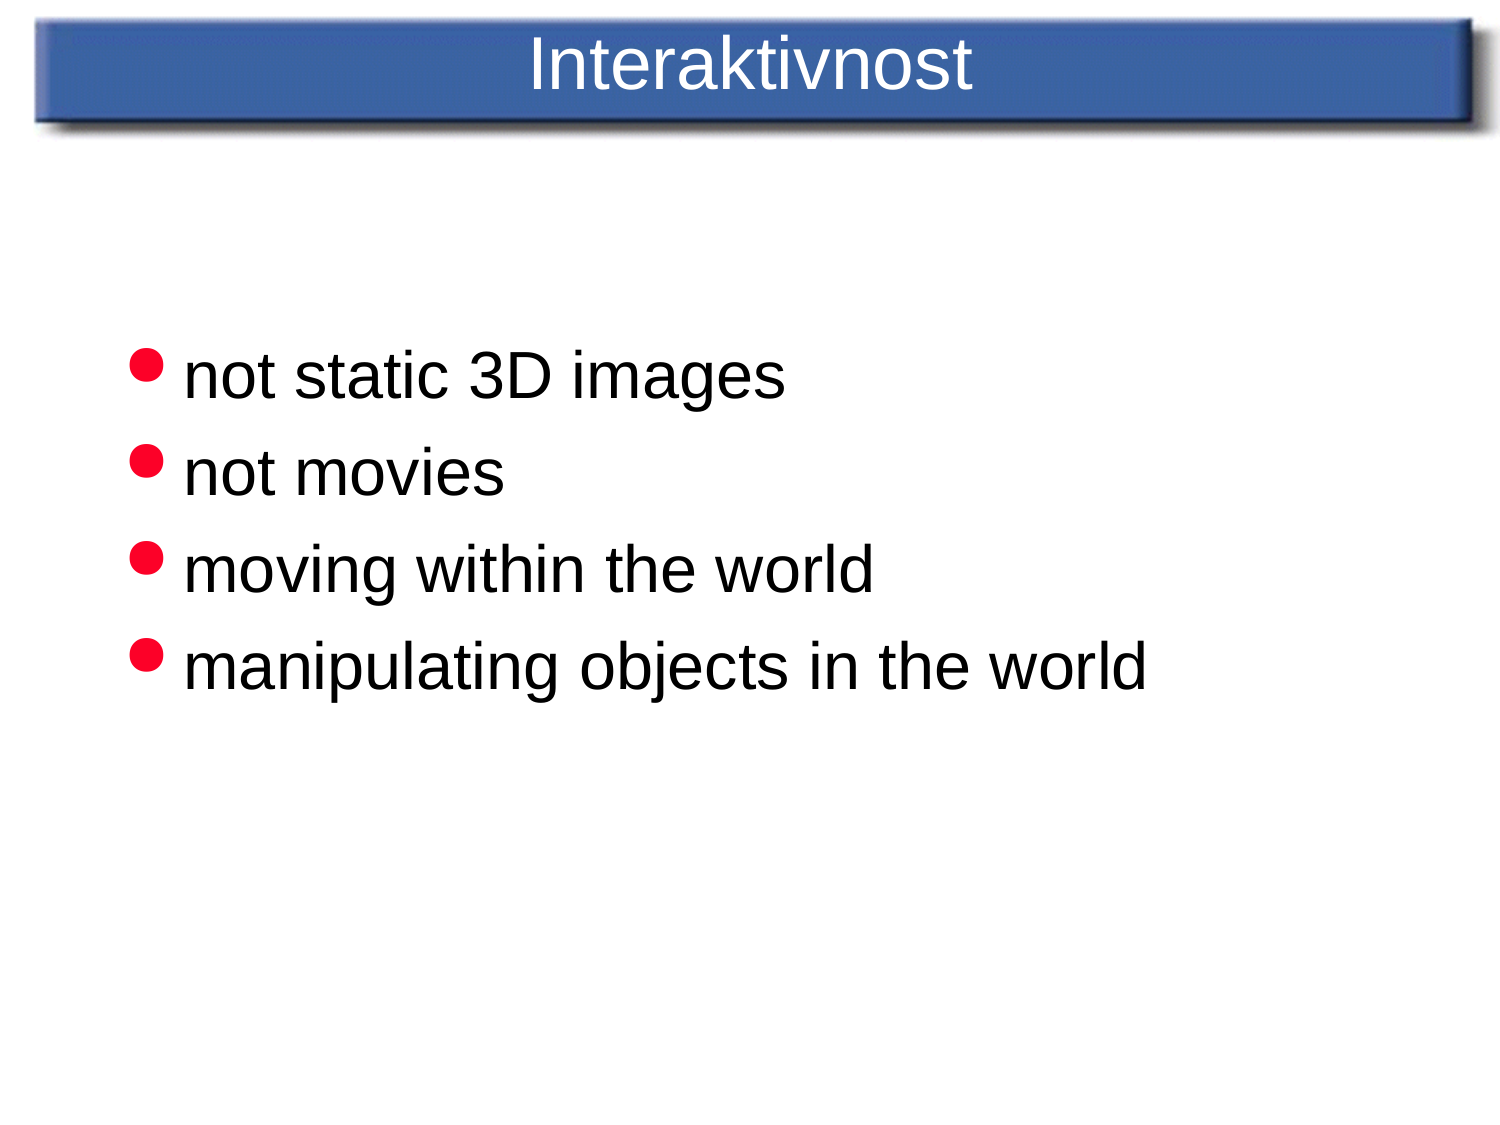

# Interaktivnost
not static 3D images
not movies
moving within the world
manipulating objects in the world